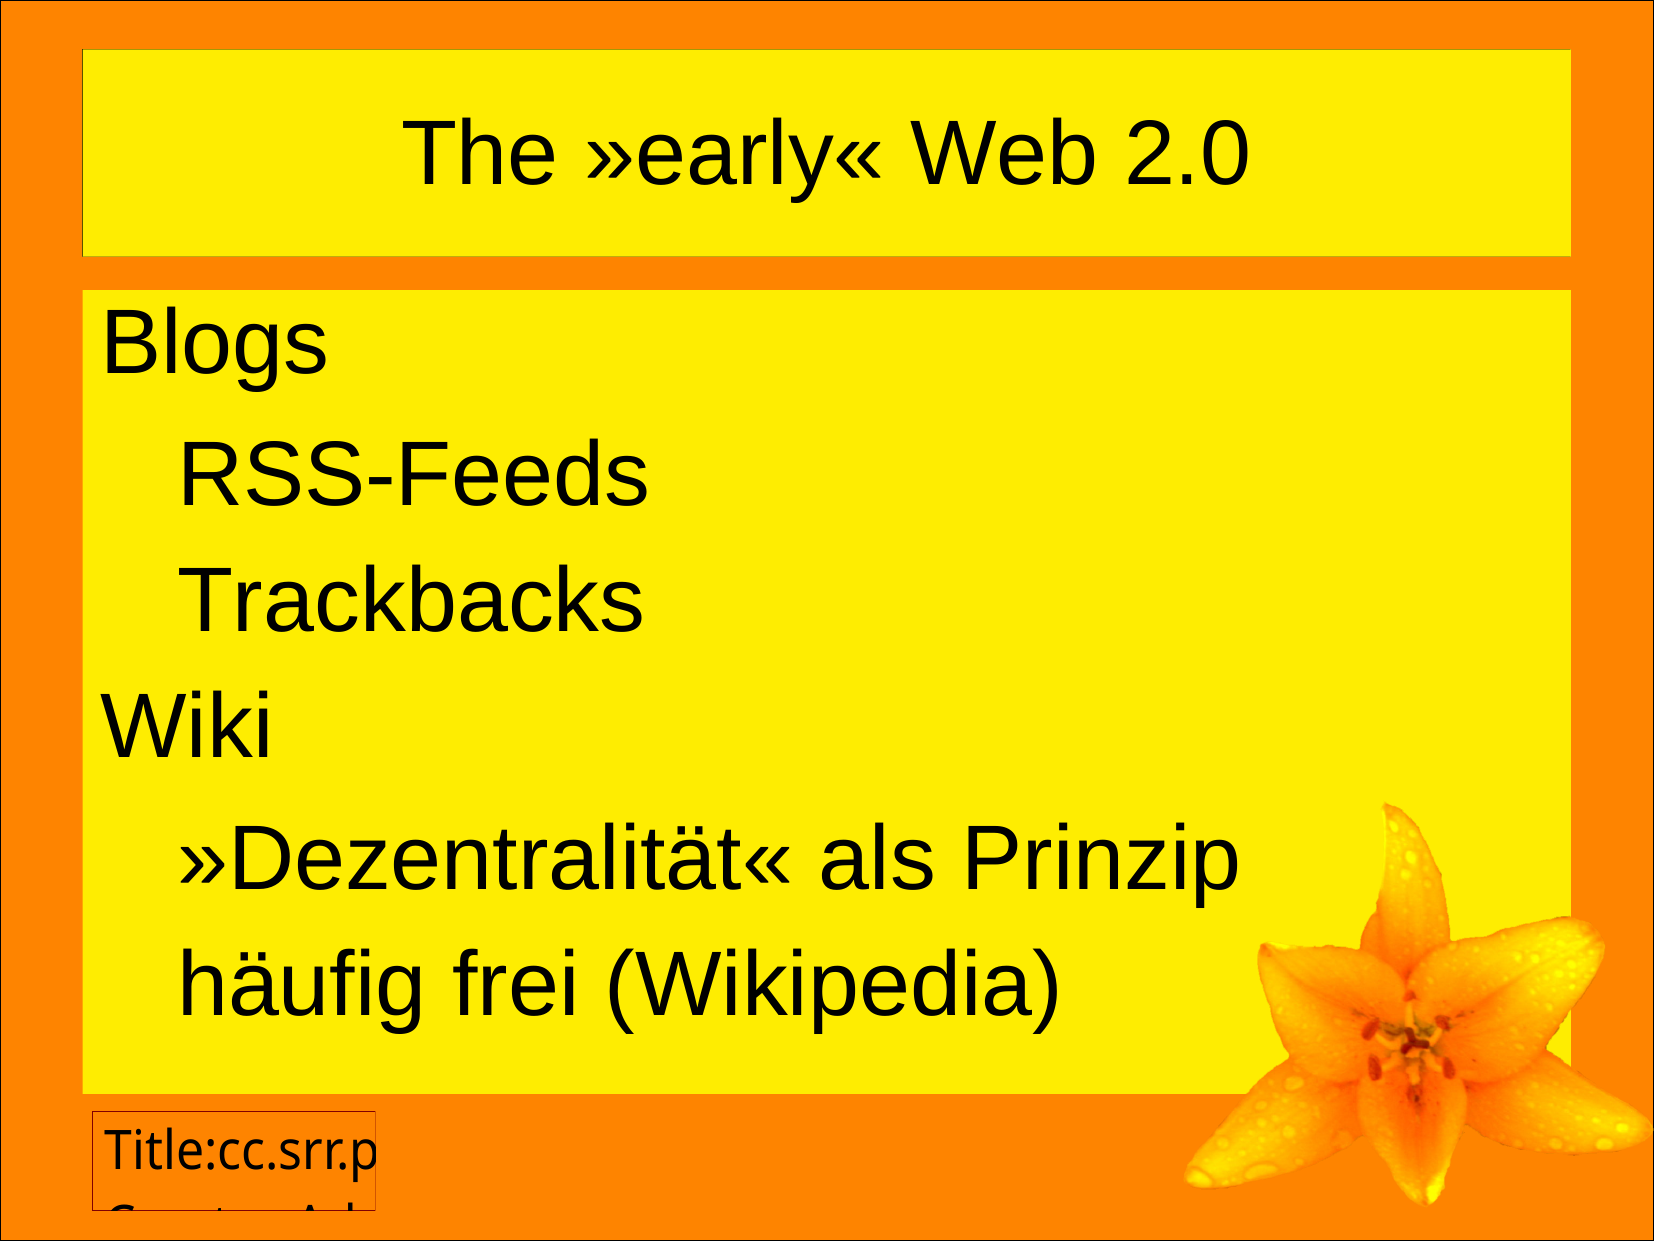

# The »early« Web 2.0
Blogs
RSS-Feeds
Trackbacks
Wiki
»Dezentralität« als Prinzip
häufig frei (Wikipedia)